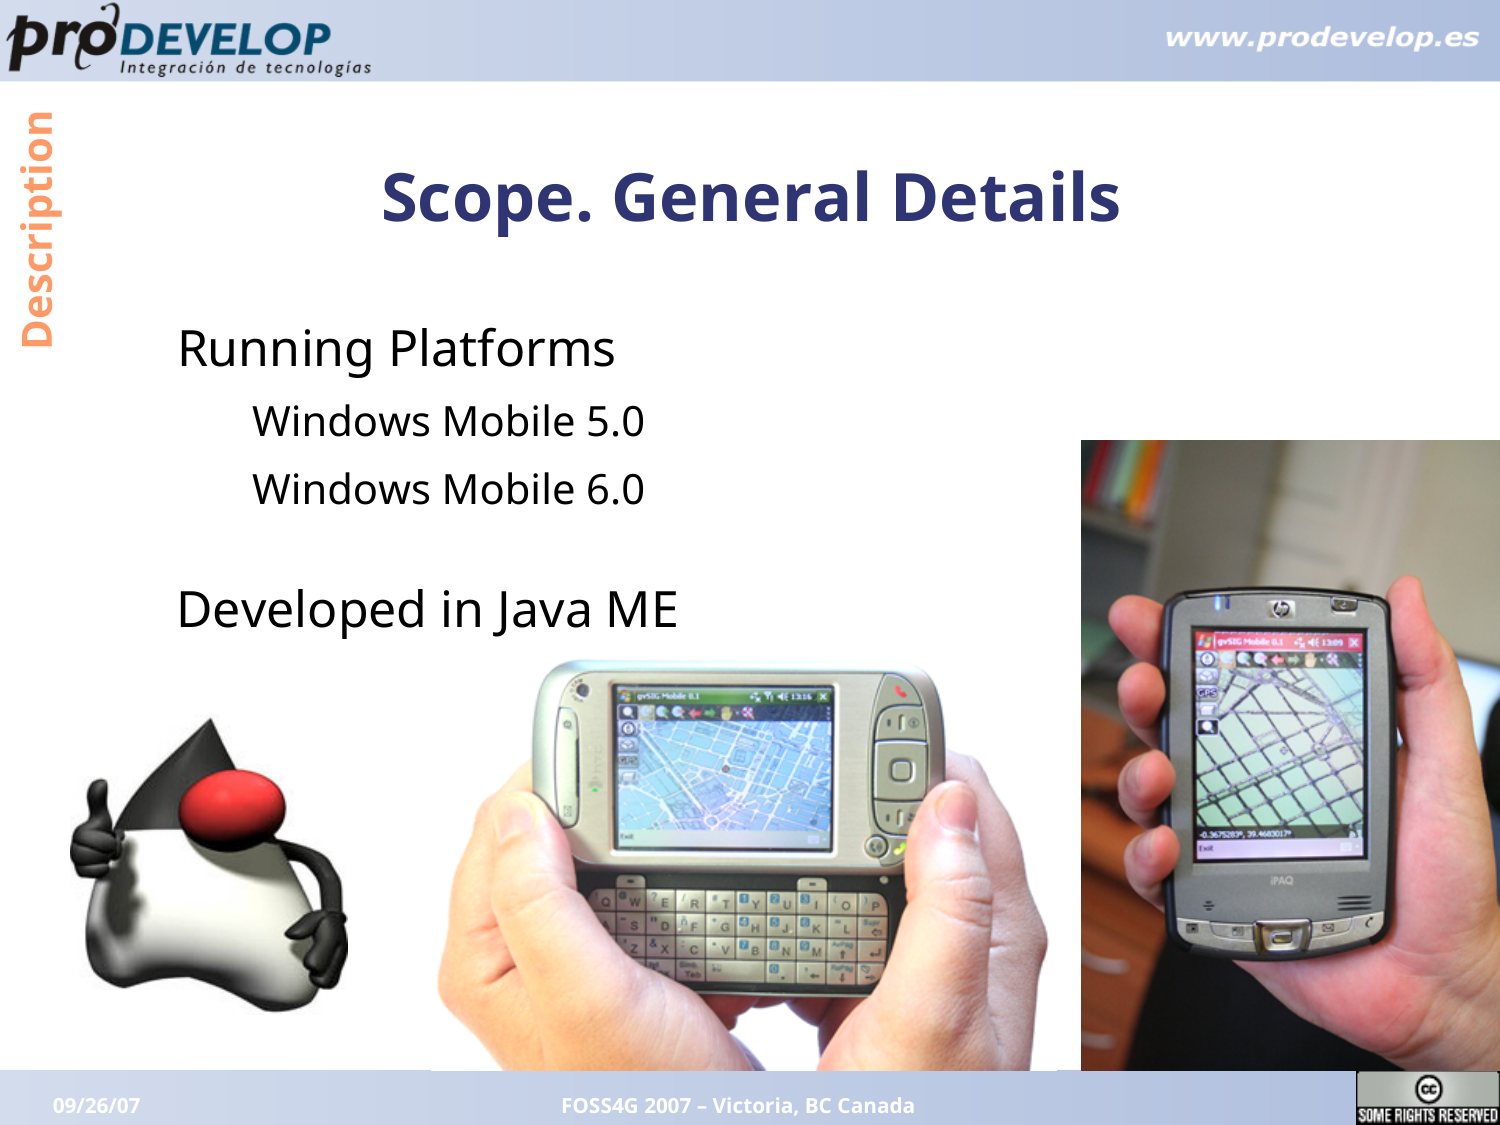

# Scope. General Details
Description
Running Platforms
Windows Mobile 5.0
Windows Mobile 6.0
Developed in Java ME
25/10/2006
9
Plan Difusión Interna gvSIG v. 2.0